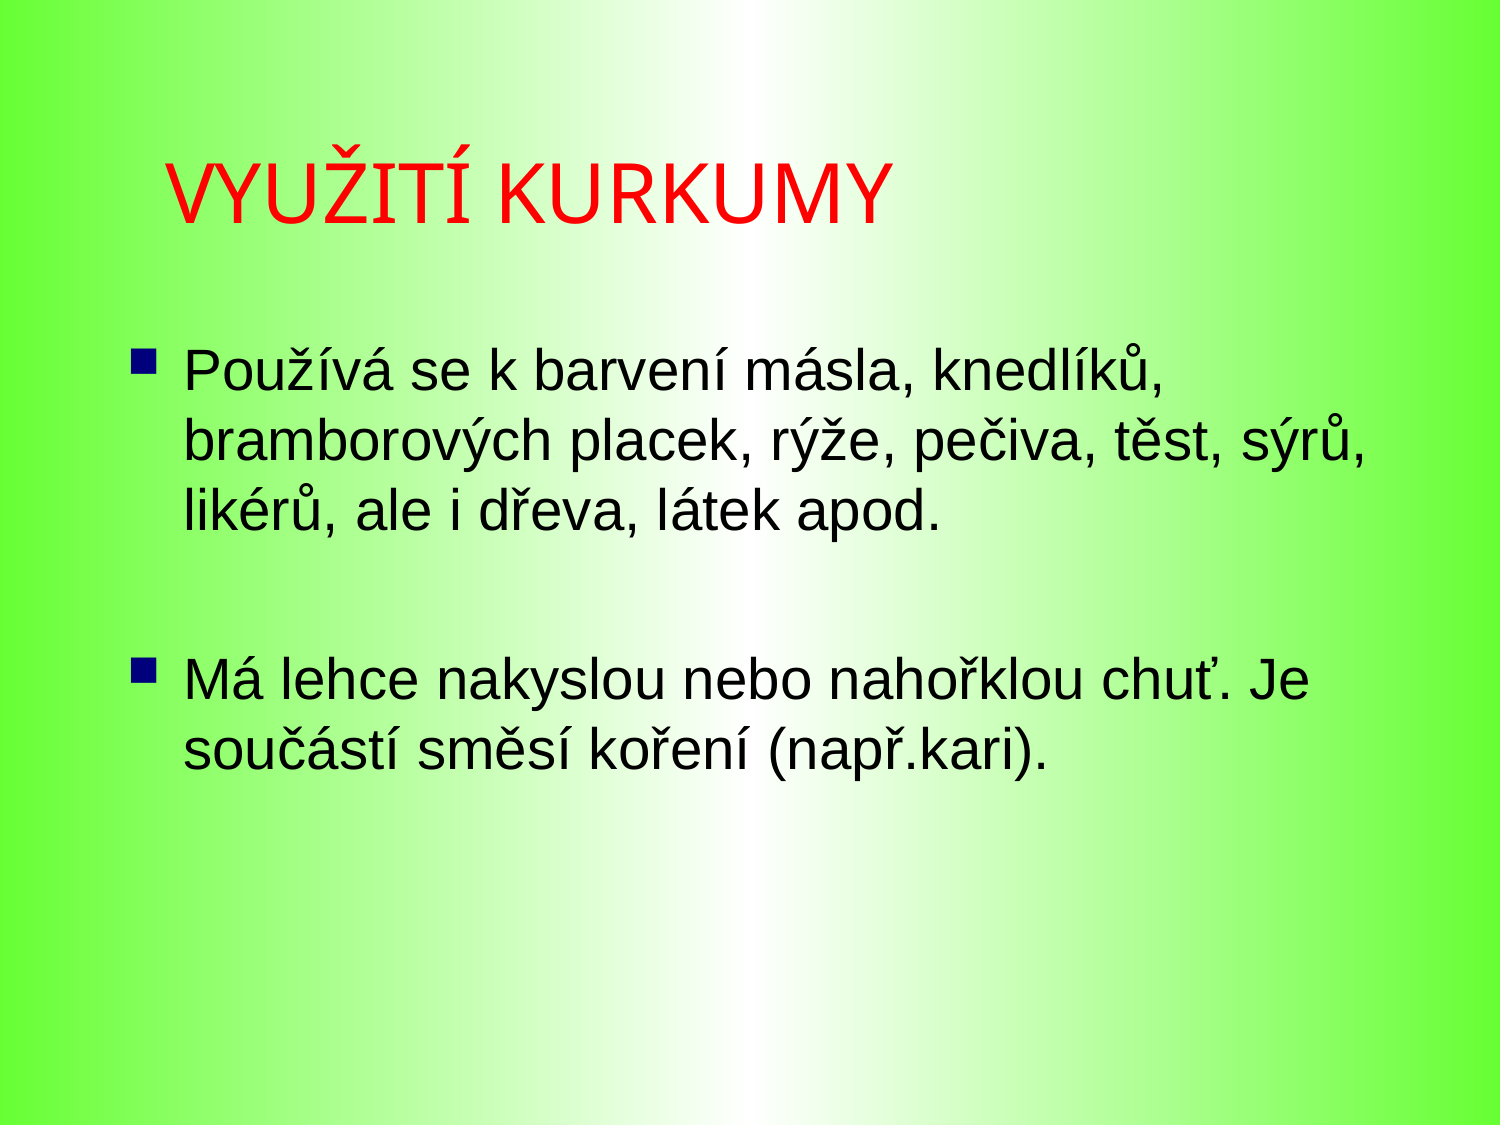

# VYUŽITÍ KURKUMY
Používá se k barvení másla, knedlíků, bramborových placek, rýže, pečiva, těst, sýrů, likérů, ale i dřeva, látek apod.
Má lehce nakyslou nebo nahořklou chuť. Je součástí směsí koření (např.kari).